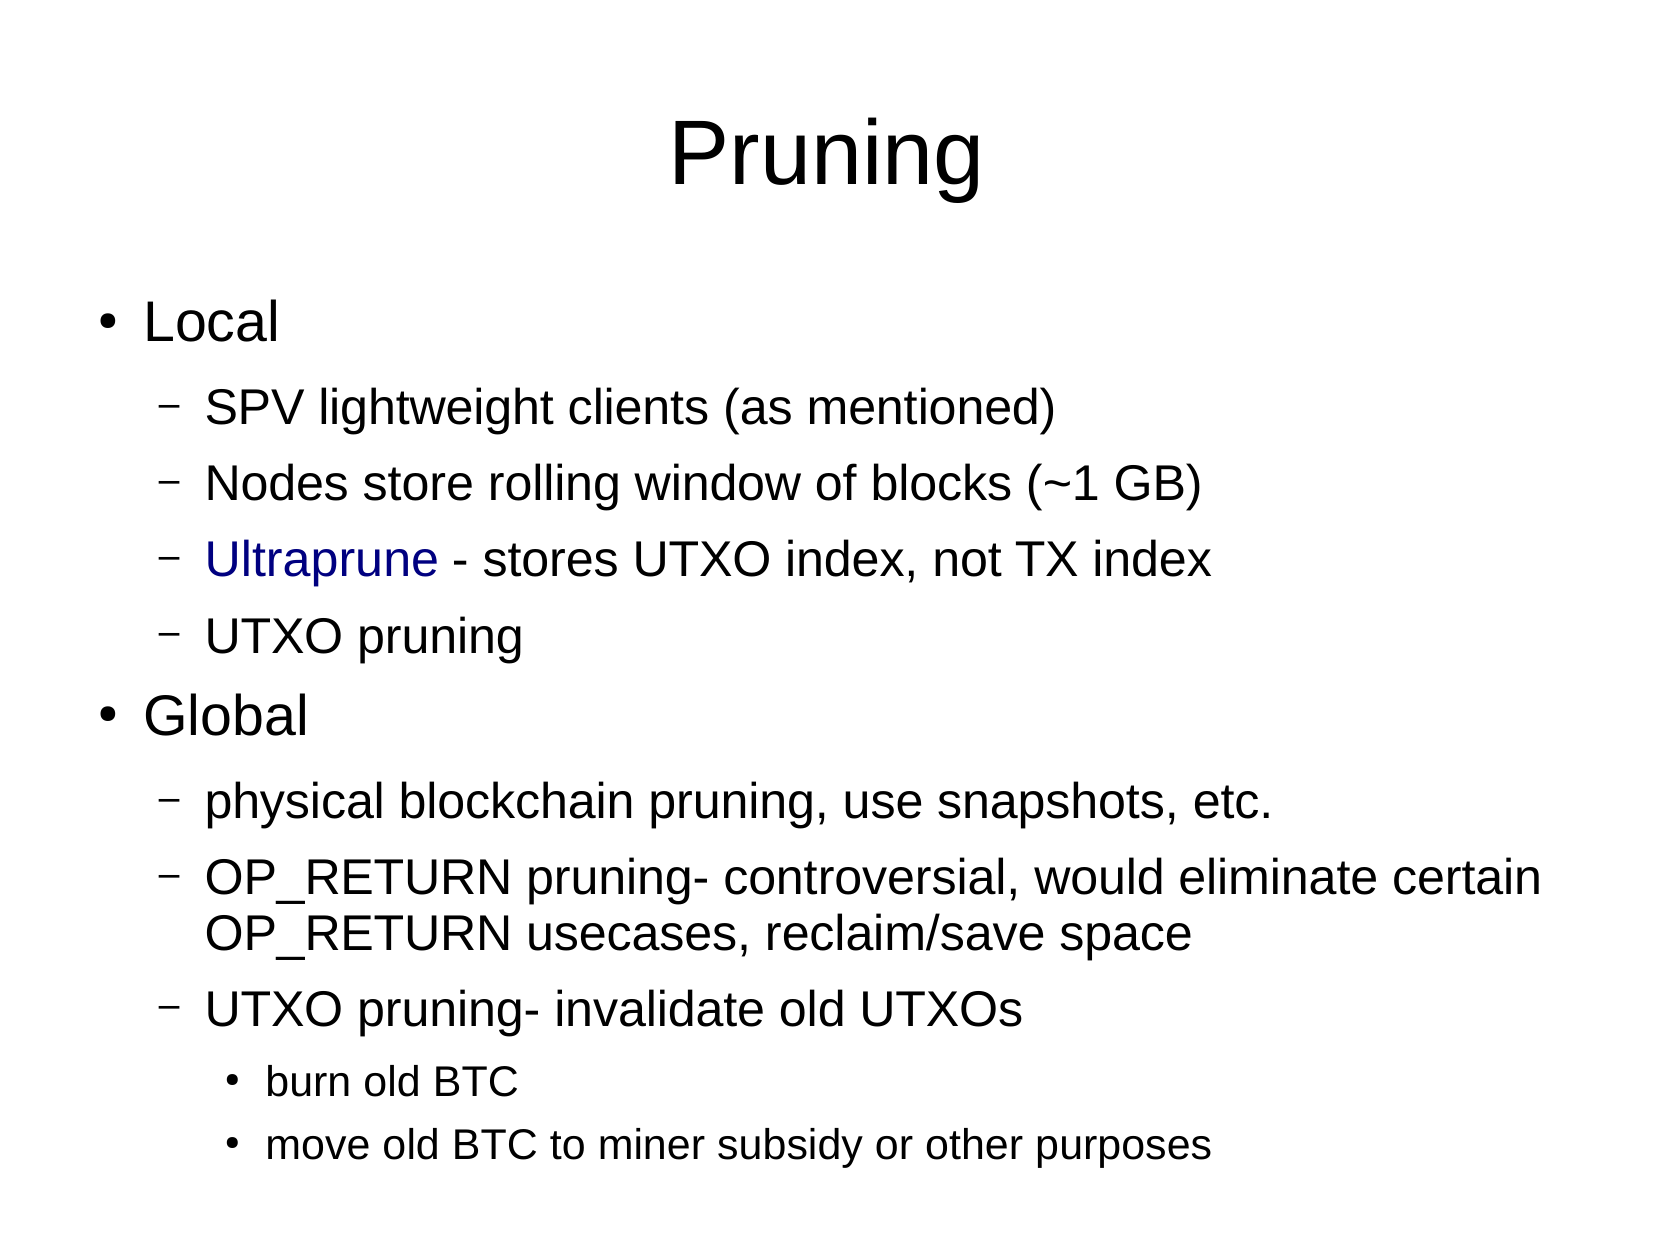

# Pruning
Local
SPV lightweight clients (as mentioned)
Nodes store rolling window of blocks (~1 GB)
Ultraprune - stores UTXO index, not TX index
UTXO pruning
Global
physical blockchain pruning, use snapshots, etc.
OP_RETURN pruning- controversial, would eliminate certain OP_RETURN usecases, reclaim/save space
UTXO pruning- invalidate old UTXOs
burn old BTC
move old BTC to miner subsidy or other purposes